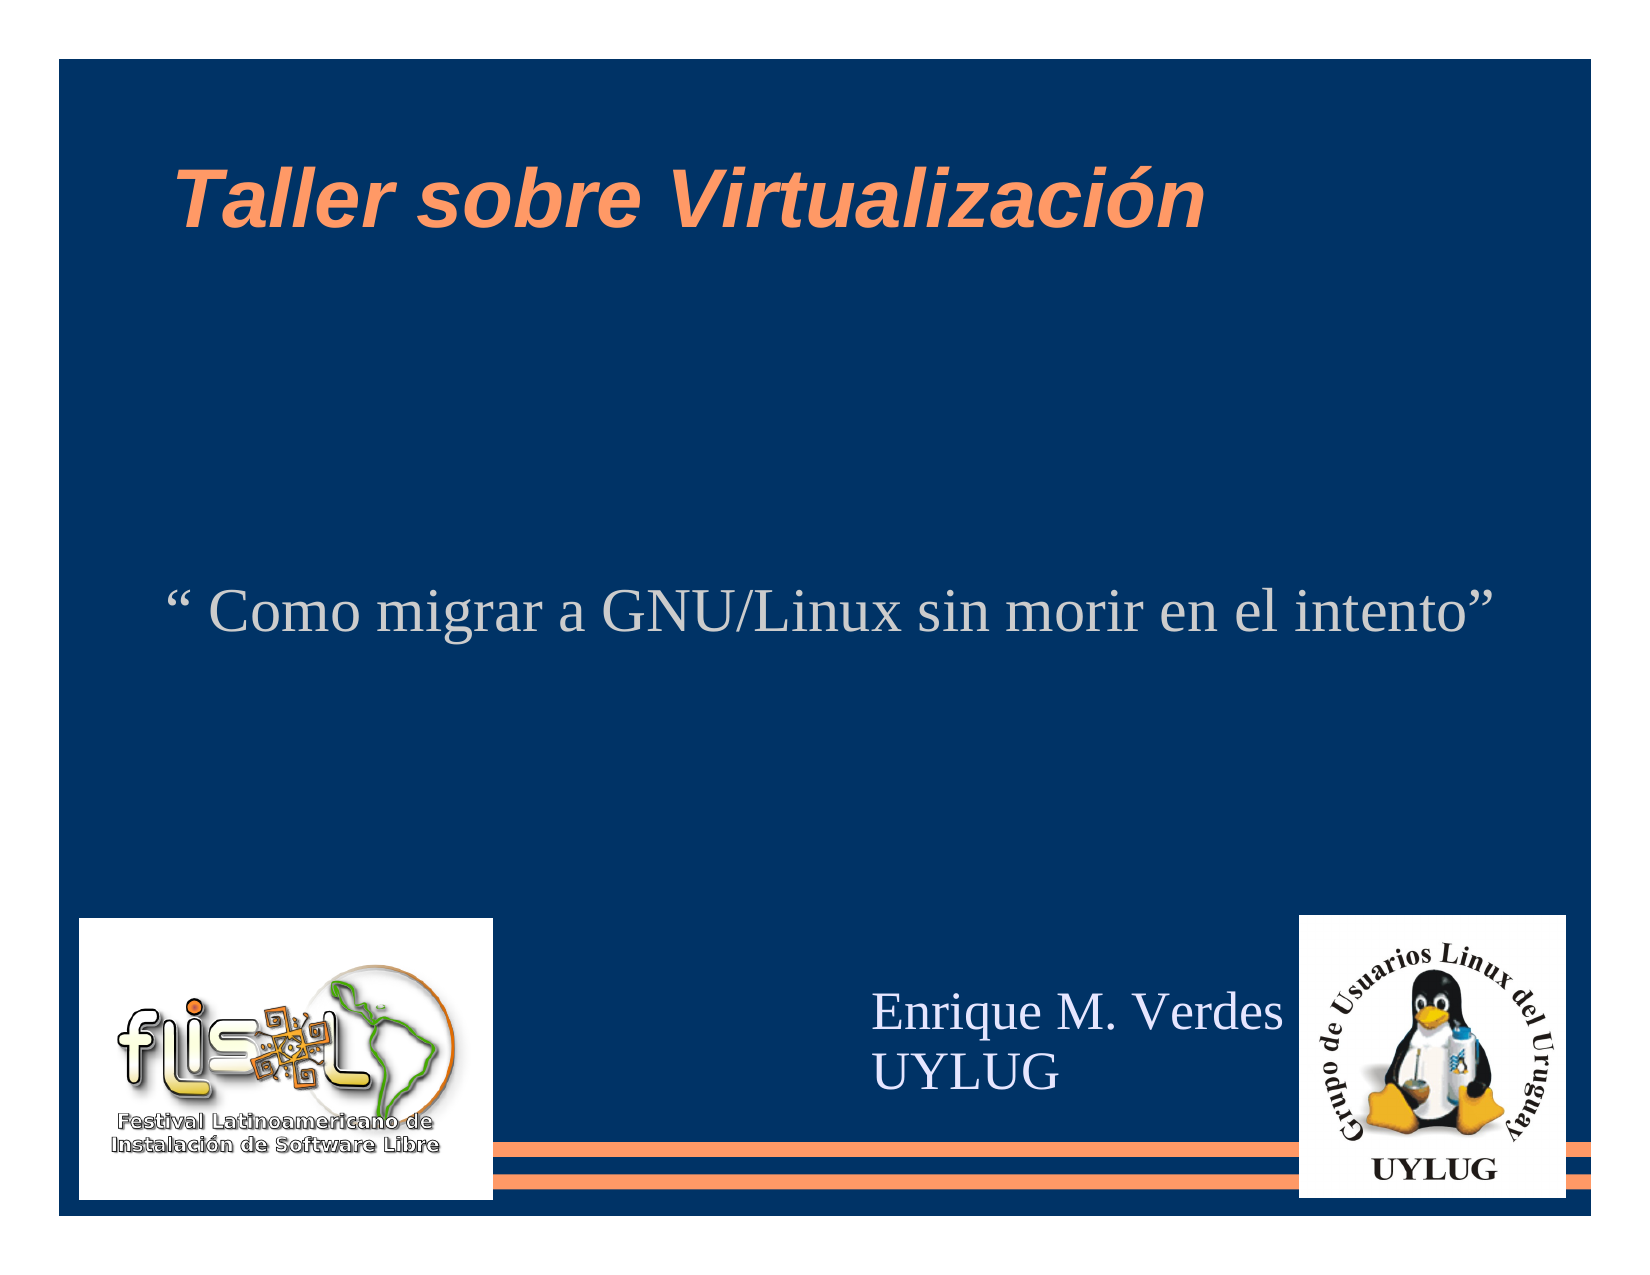

# Taller sobre Virtualización
“ Como migrar a GNU/Linux sin morir en el intento”
Enrique M. Verdes
UYLUG